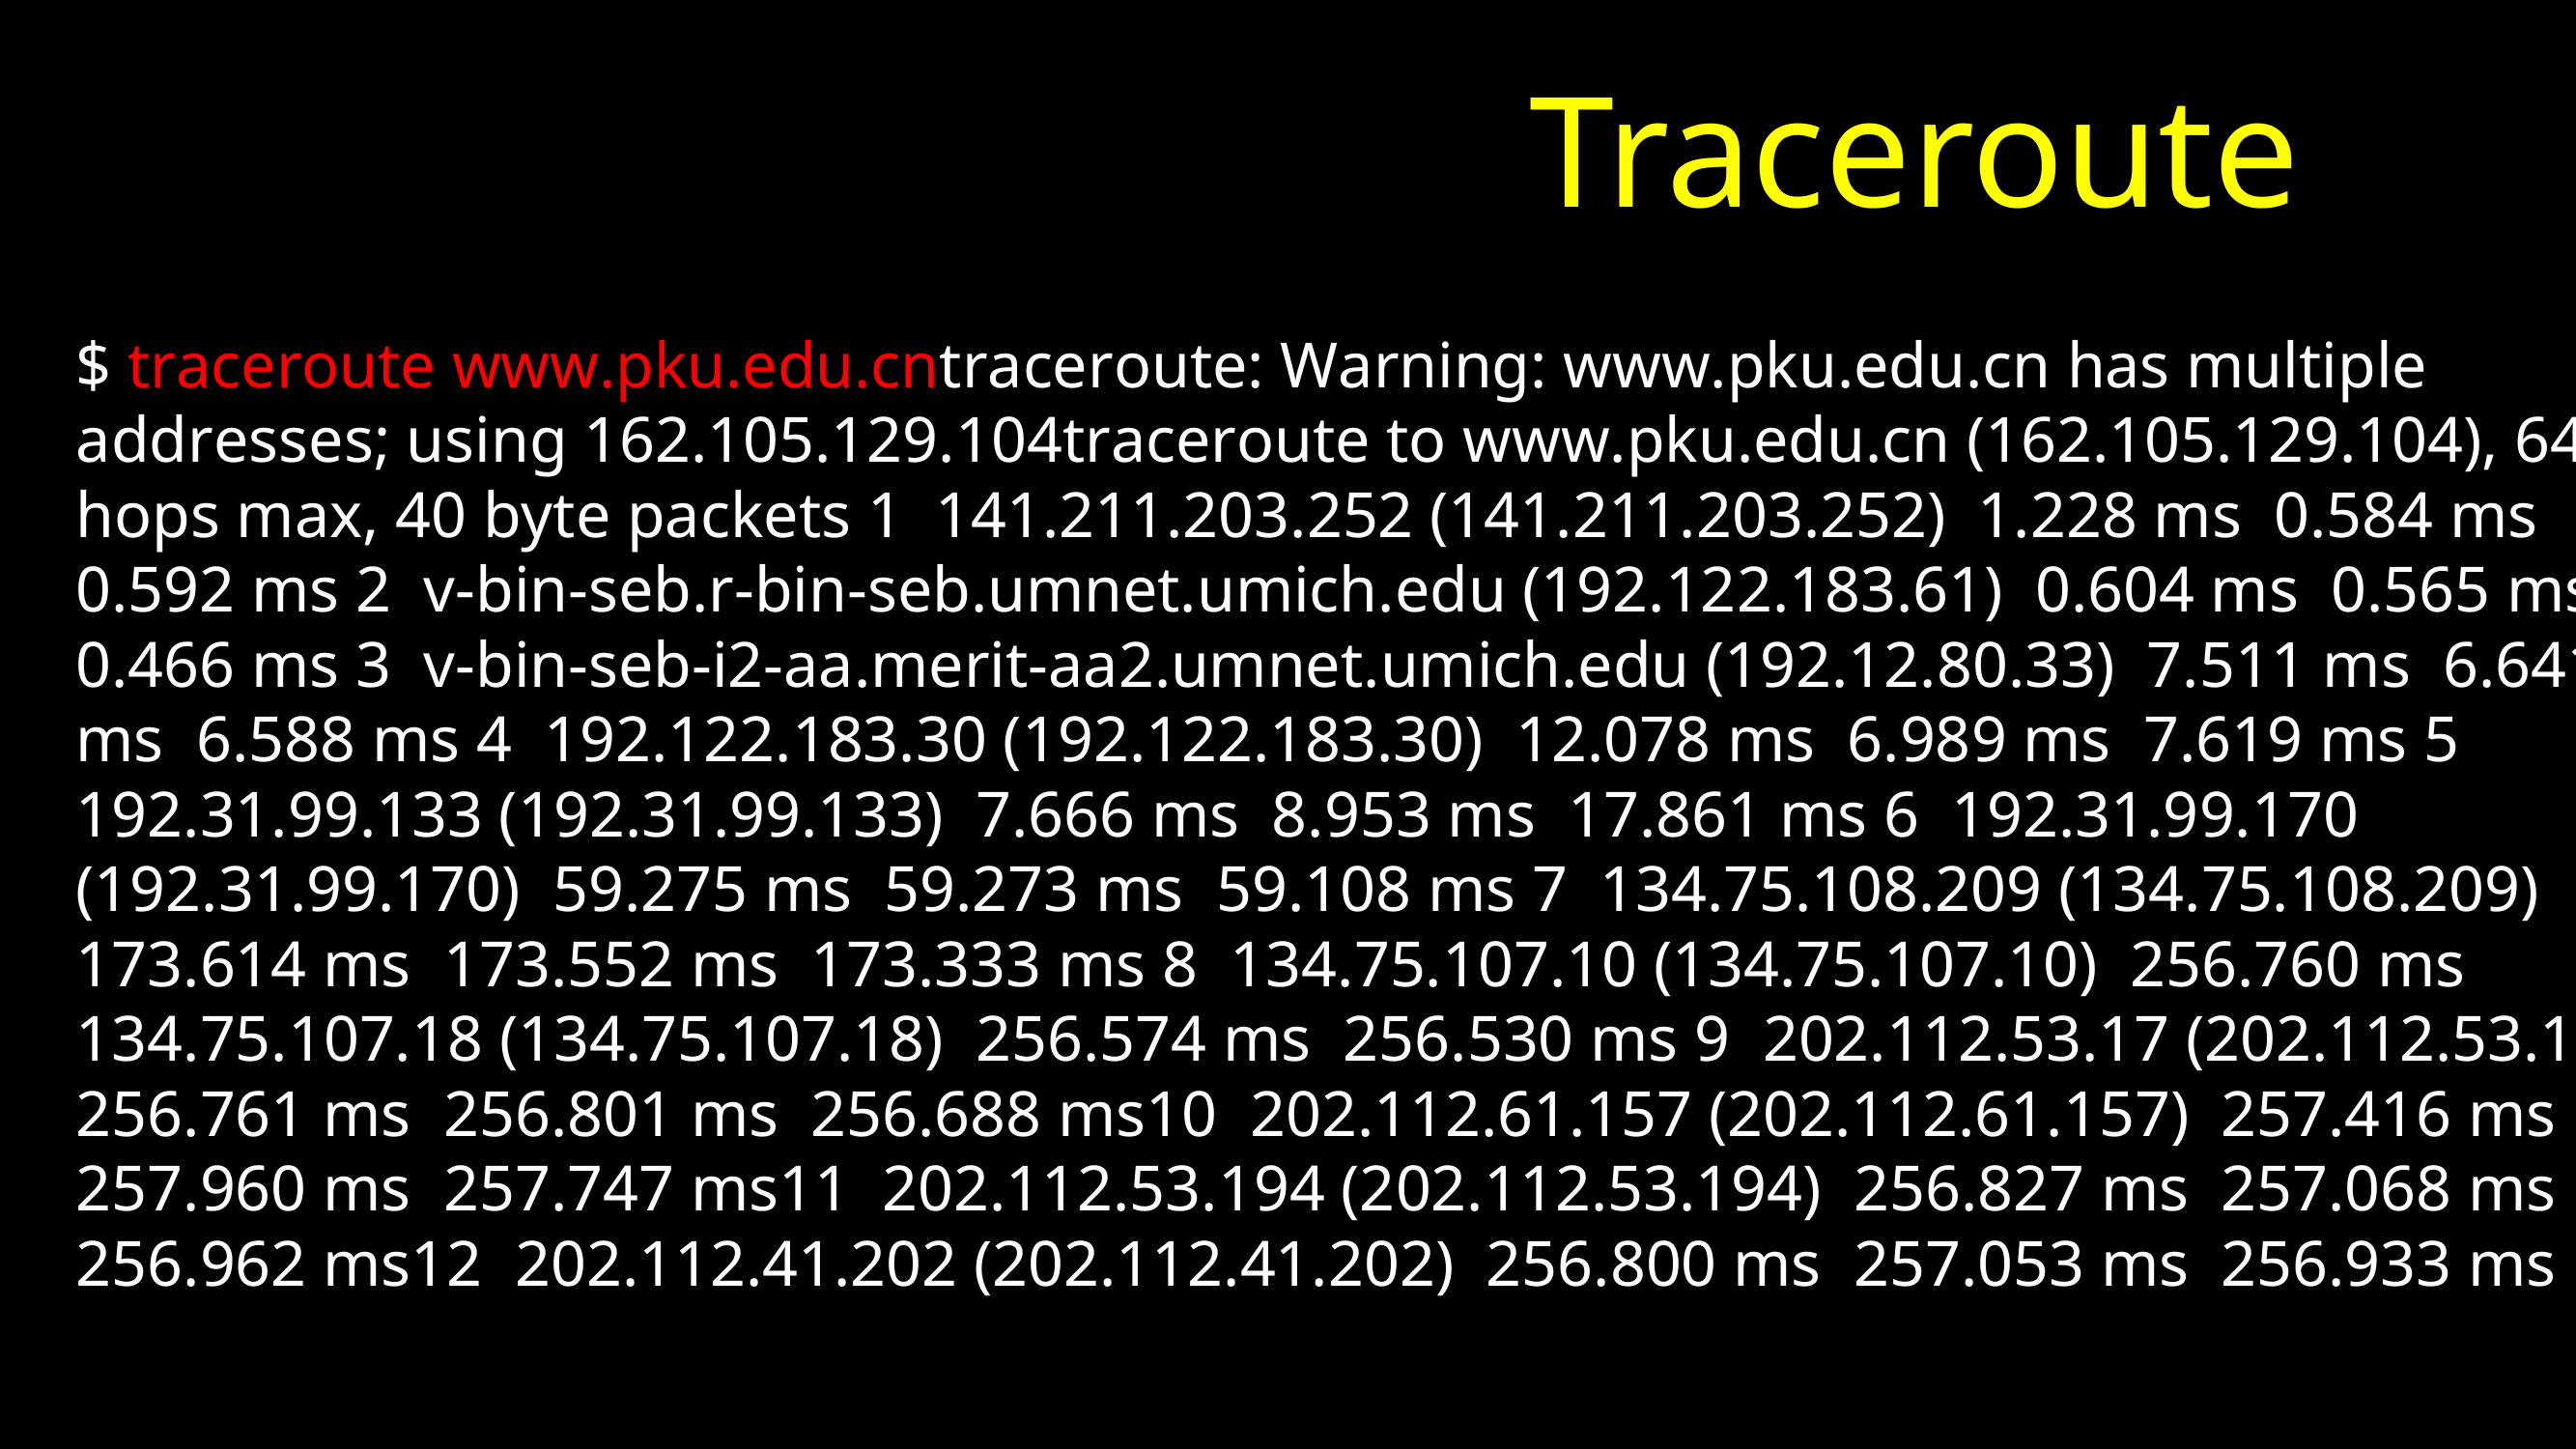

# Traceroute
$ traceroute www.pku.edu.cntraceroute: Warning: www.pku.edu.cn has multiple addresses; using 162.105.129.104traceroute to www.pku.edu.cn (162.105.129.104), 64 hops max, 40 byte packets 1 141.211.203.252 (141.211.203.252) 1.228 ms 0.584 ms 0.592 ms 2 v-bin-seb.r-bin-seb.umnet.umich.edu (192.122.183.61) 0.604 ms 0.565 ms 0.466 ms 3 v-bin-seb-i2-aa.merit-aa2.umnet.umich.edu (192.12.80.33) 7.511 ms 6.641 ms 6.588 ms 4 192.122.183.30 (192.122.183.30) 12.078 ms 6.989 ms 7.619 ms 5 192.31.99.133 (192.31.99.133) 7.666 ms 8.953 ms 17.861 ms 6 192.31.99.170 (192.31.99.170) 59.275 ms 59.273 ms 59.108 ms 7 134.75.108.209 (134.75.108.209) 173.614 ms 173.552 ms 173.333 ms 8 134.75.107.10 (134.75.107.10) 256.760 ms 134.75.107.18 (134.75.107.18) 256.574 ms 256.530 ms 9 202.112.53.17 (202.112.53.17) 256.761 ms 256.801 ms 256.688 ms10 202.112.61.157 (202.112.61.157) 257.416 ms 257.960 ms 257.747 ms11 202.112.53.194 (202.112.53.194) 256.827 ms 257.068 ms 256.962 ms12 202.112.41.202 (202.112.41.202) 256.800 ms 257.053 ms 256.933 ms